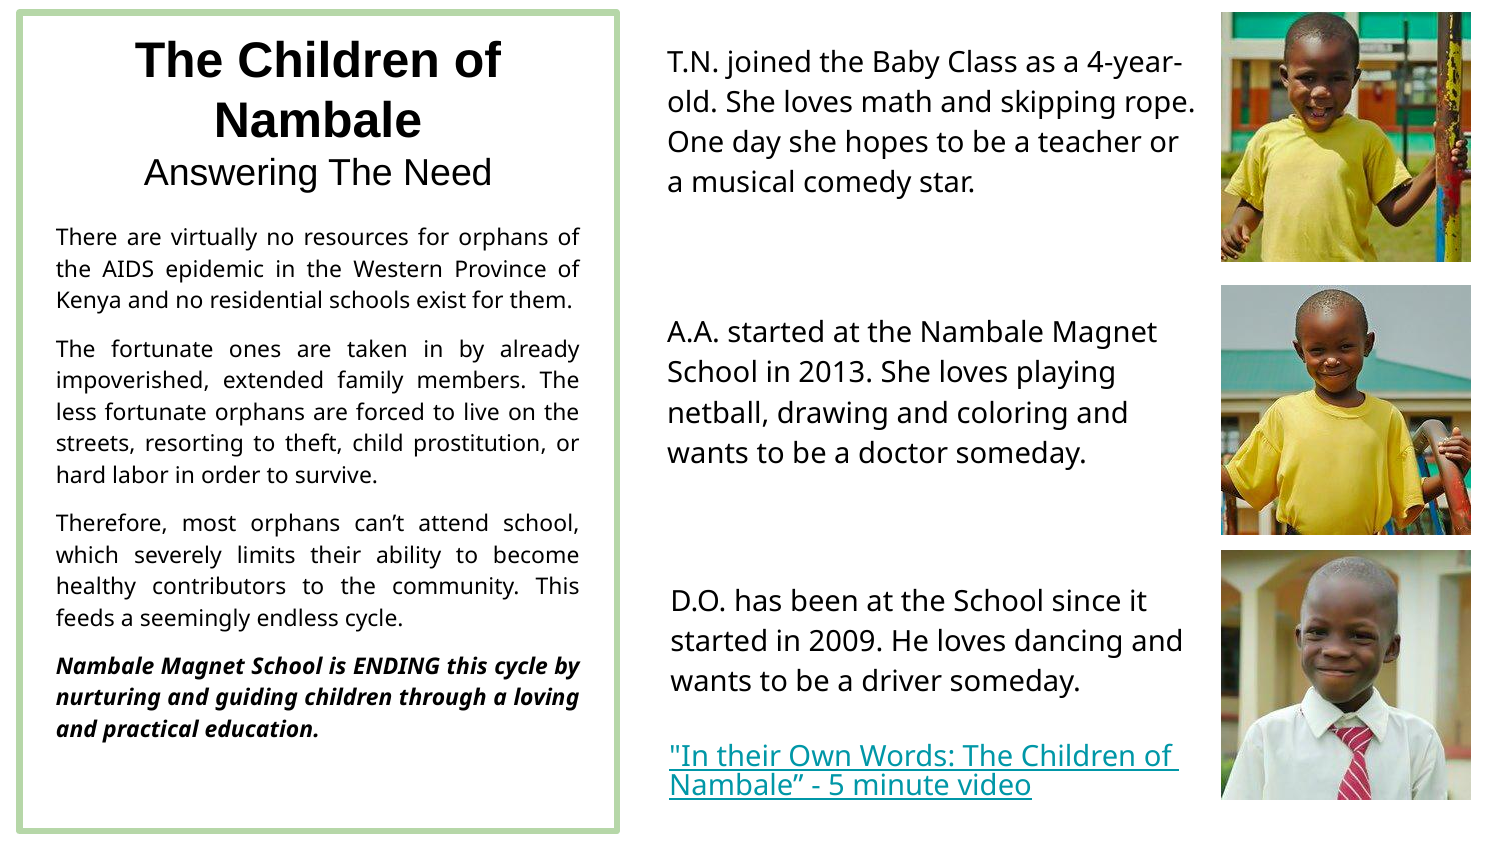

# The Children of Nambale Answering The Need
T.N. joined the Baby Class as a 4-year-old. She loves math and skipping rope. One day she hopes to be a teacher or a musical comedy star.
There are virtually no resources for orphans of the AIDS epidemic in the Western Province of Kenya and no residential schools exist for them.
The fortunate ones are taken in by already impoverished, extended family members. The less fortunate orphans are forced to live on the streets, resorting to theft, child prostitution, or hard labor in order to survive.
Therefore, most orphans can’t attend school, which severely limits their ability to become healthy contributors to the community. This feeds a seemingly endless cycle.
Nambale Magnet School is ENDING this cycle by nurturing and guiding children through a loving and practical education.
A.A. started at the Nambale Magnet School in 2013. She loves playing netball, drawing and coloring and wants to be a doctor someday.
D.O. has been at the School since it started in 2009. He loves dancing and wants to be a driver someday.
"In their Own Words: The Children of Nambale” - 5 minute video